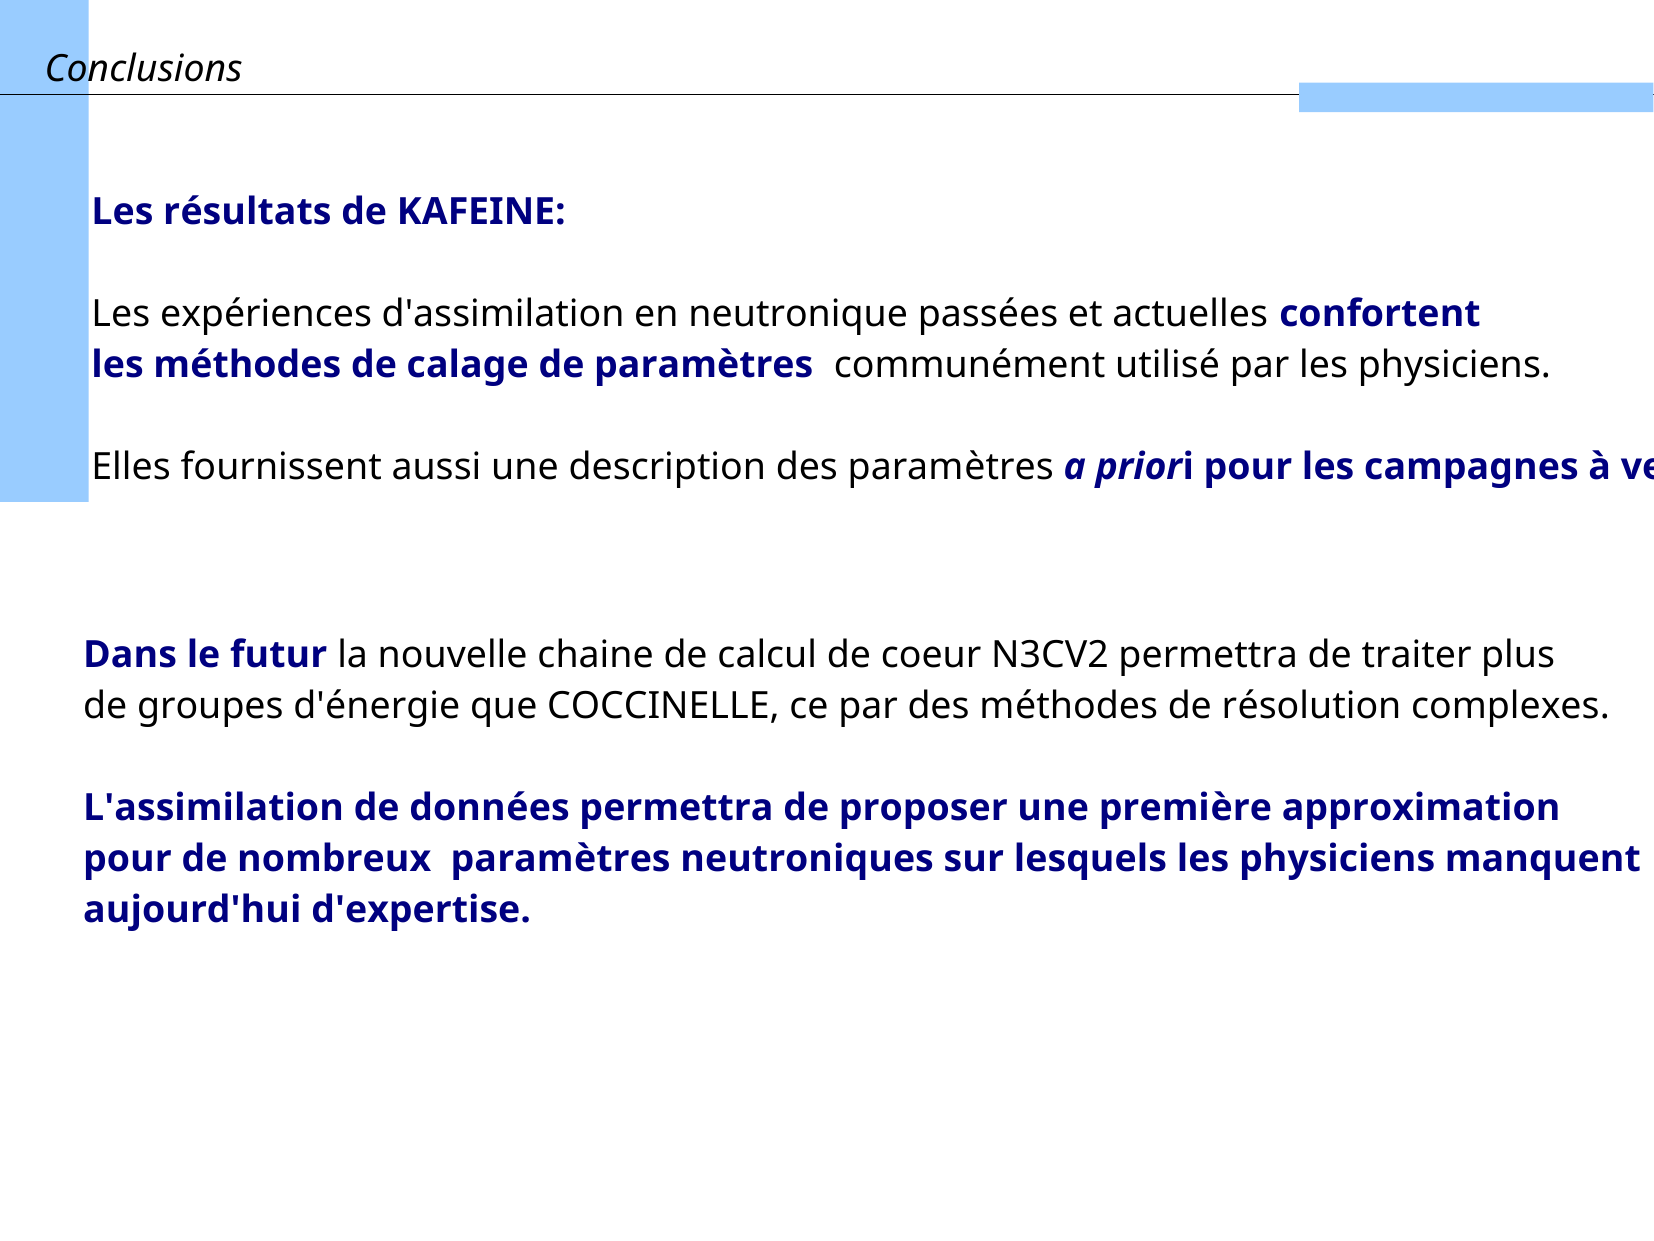

Conclusions
Les résultats de KAFEINE:
Les expériences d'assimilation en neutronique passées et actuelles confortent
les méthodes de calage de paramètres communément utilisé par les physiciens.
Elles fournissent aussi une description des paramètres a priori pour les campagnes à venir.
Dans le futur la nouvelle chaine de calcul de coeur N3CV2 permettra de traiter plus
de groupes d'énergie que COCCINELLE, ce par des méthodes de résolution complexes.
L'assimilation de données permettra de proposer une première approximation
pour de nombreux paramètres neutroniques sur lesquels les physiciens manquent
aujourd'hui d'expertise.